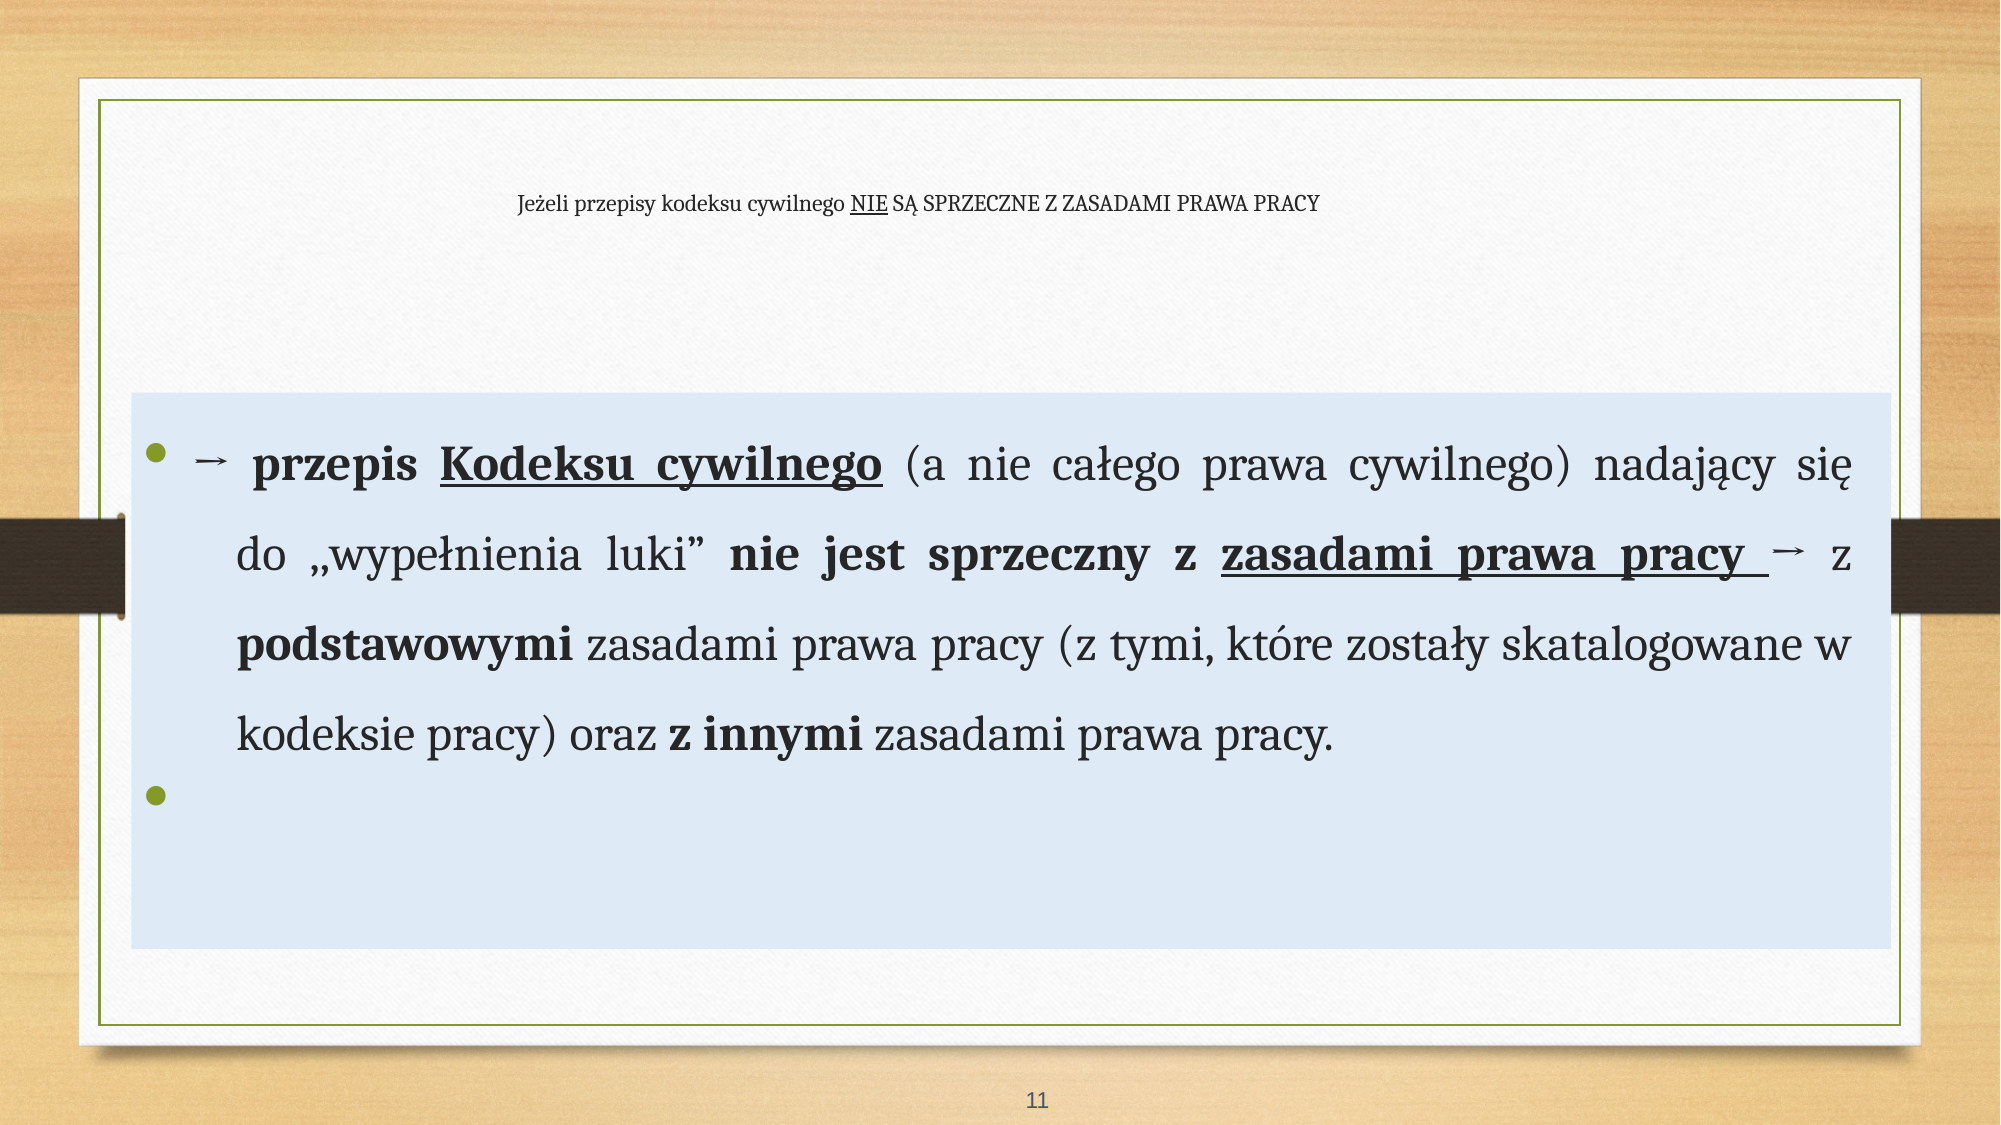

# Jeżeli przepisy kodeksu cywilnego NIE SĄ SPRZECZNE Z ZASADAMI PRAWA PRACY
→ przepis Kodeksu cywilnego (a nie całego prawa cywilnego) nadający się do ,,wypełnienia luki” nie jest sprzeczny z zasadami prawa pracy → z podstawowymi zasadami prawa pracy (z tymi, które zostały skatalogowane w kodeksie pracy) oraz z innymi zasadami prawa pracy.